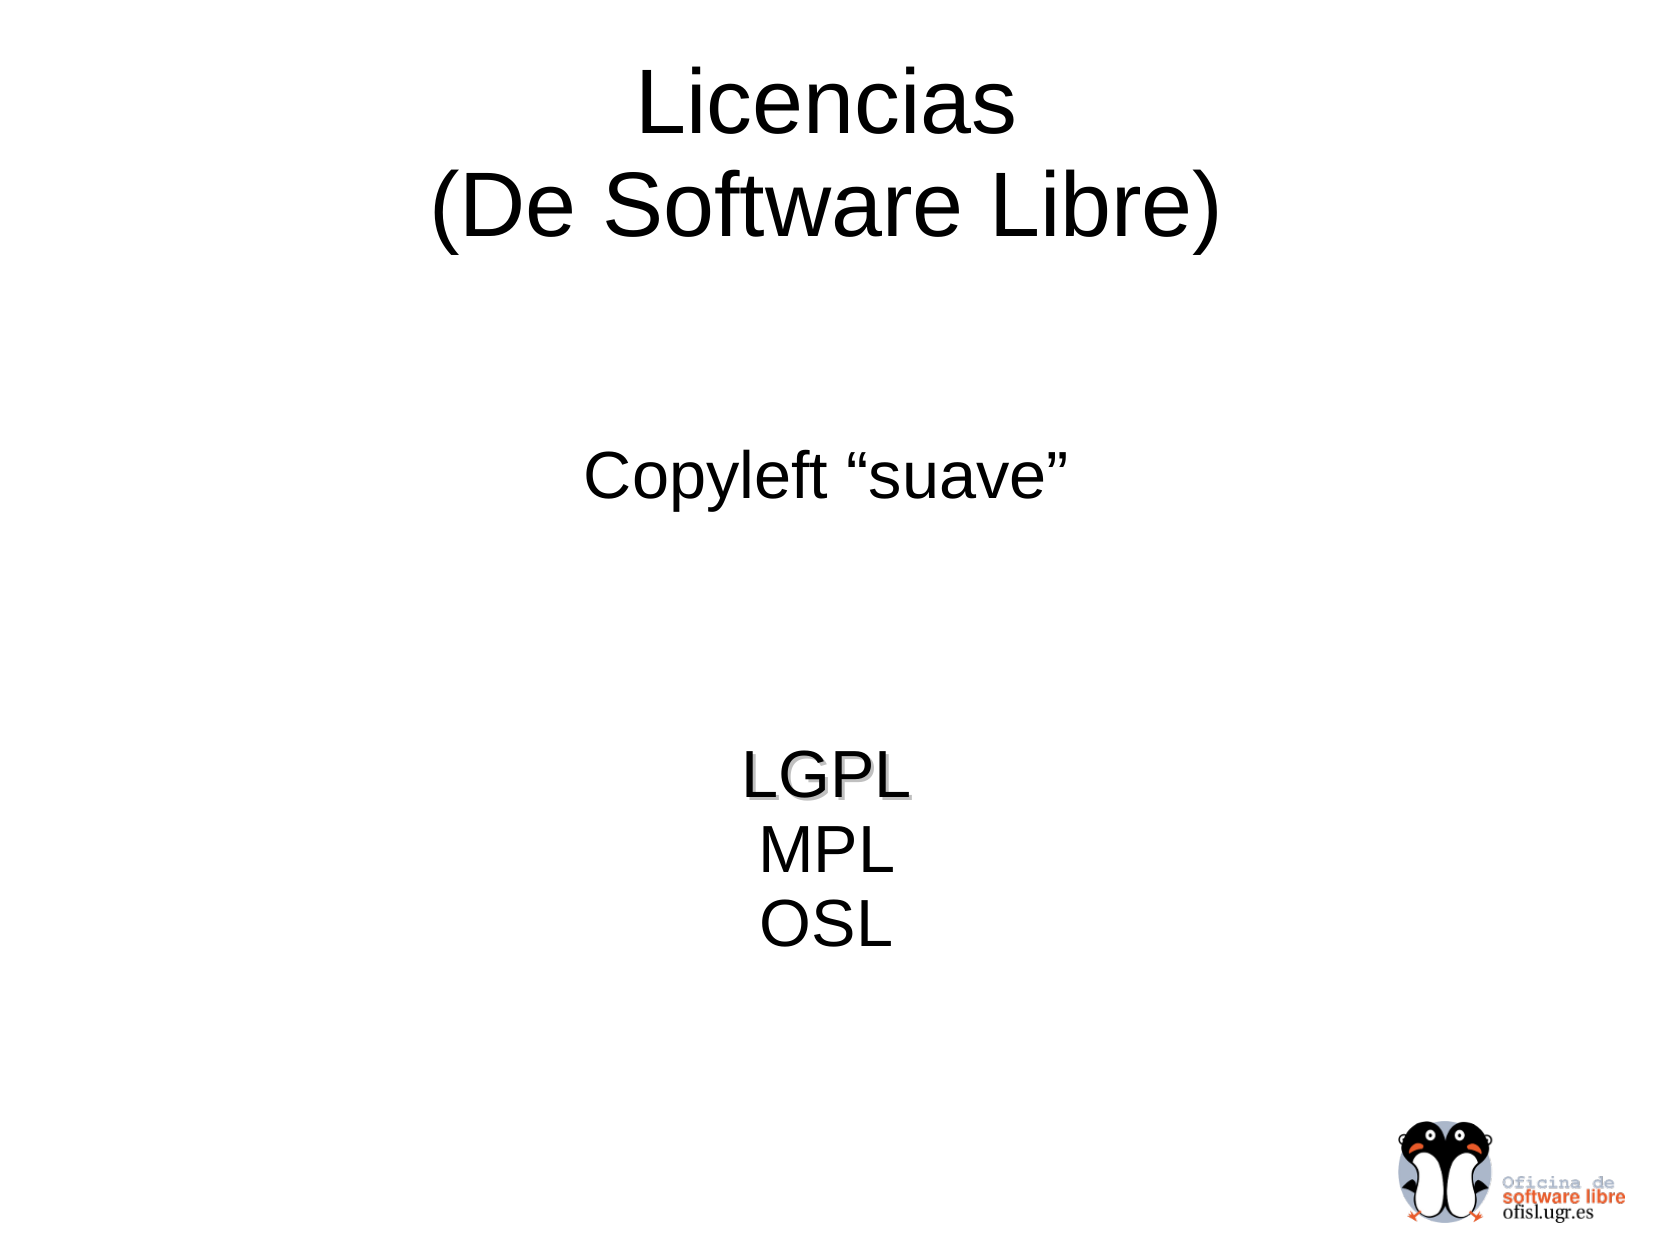

# Licencias (De Software Libre)
Copyleft “suave”
LGPL
MPL
OSL